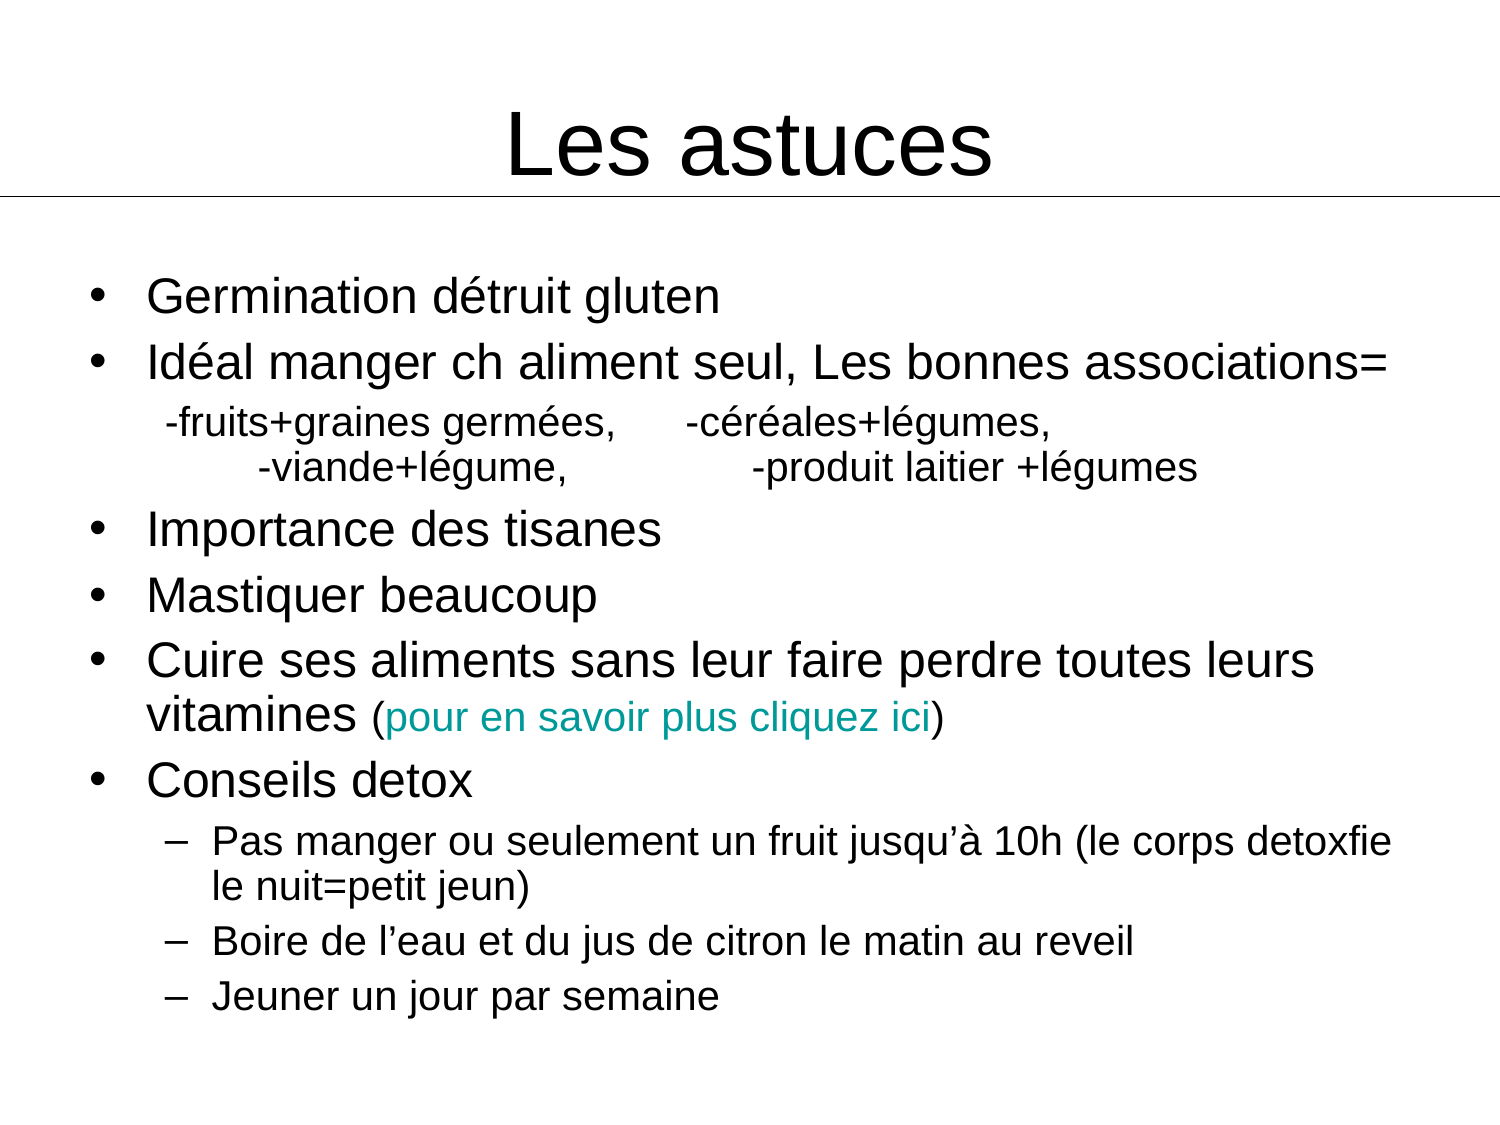

# Les astuces
Germination détruit gluten
Idéal manger ch aliment seul, Les bonnes associations=
-fruits+graines germées, -céréales+légumes, -viande+légume, -produit laitier +légumes
Importance des tisanes
Mastiquer beaucoup
Cuire ses aliments sans leur faire perdre toutes leurs vitamines (pour en savoir plus cliquez ici)
Conseils detox
Pas manger ou seulement un fruit jusqu’à 10h (le corps detoxfie le nuit=petit jeun)
Boire de l’eau et du jus de citron le matin au reveil
Jeuner un jour par semaine